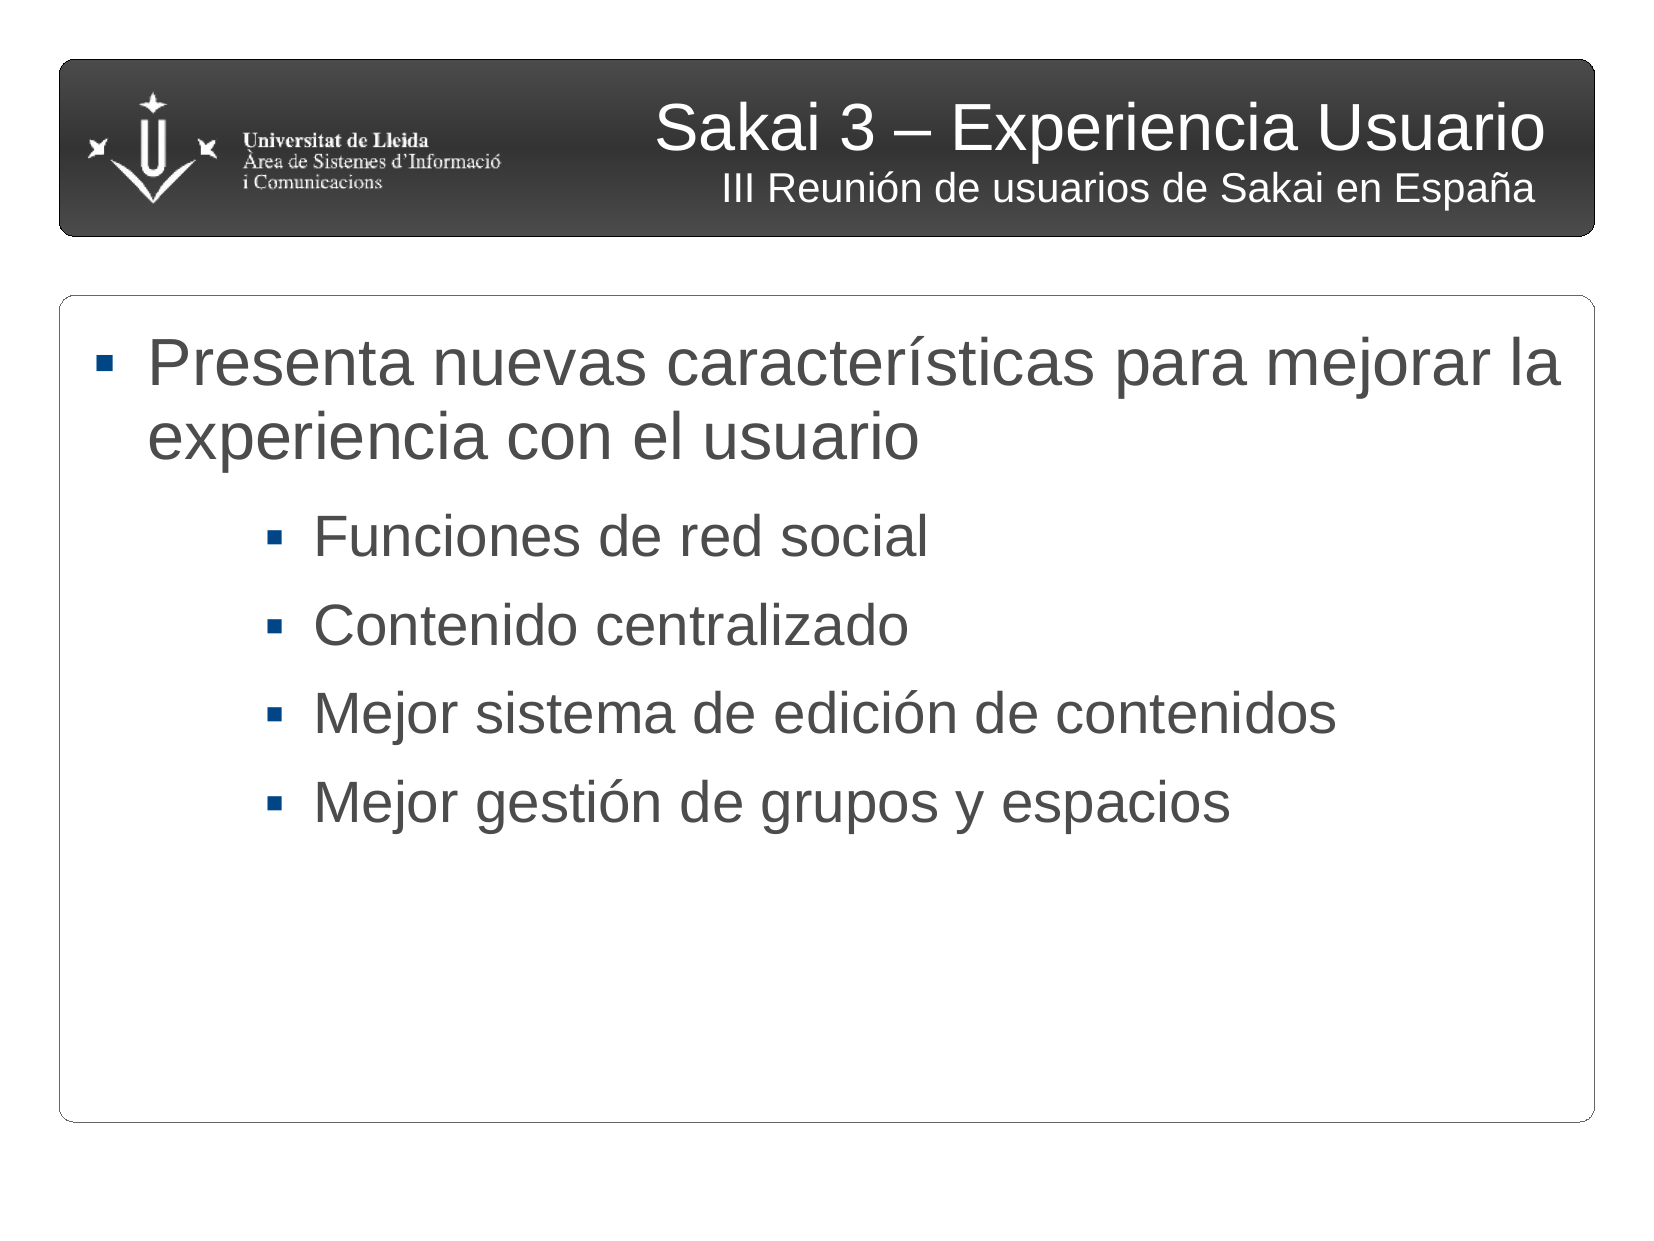

# Sakai 3 – Experiencia Usuario III Reunión de usuarios de Sakai en España
Presenta nuevas características para mejorar la experiencia con el usuario
Funciones de red social
Contenido centralizado
Mejor sistema de edición de contenidos
Mejor gestión de grupos y espacios